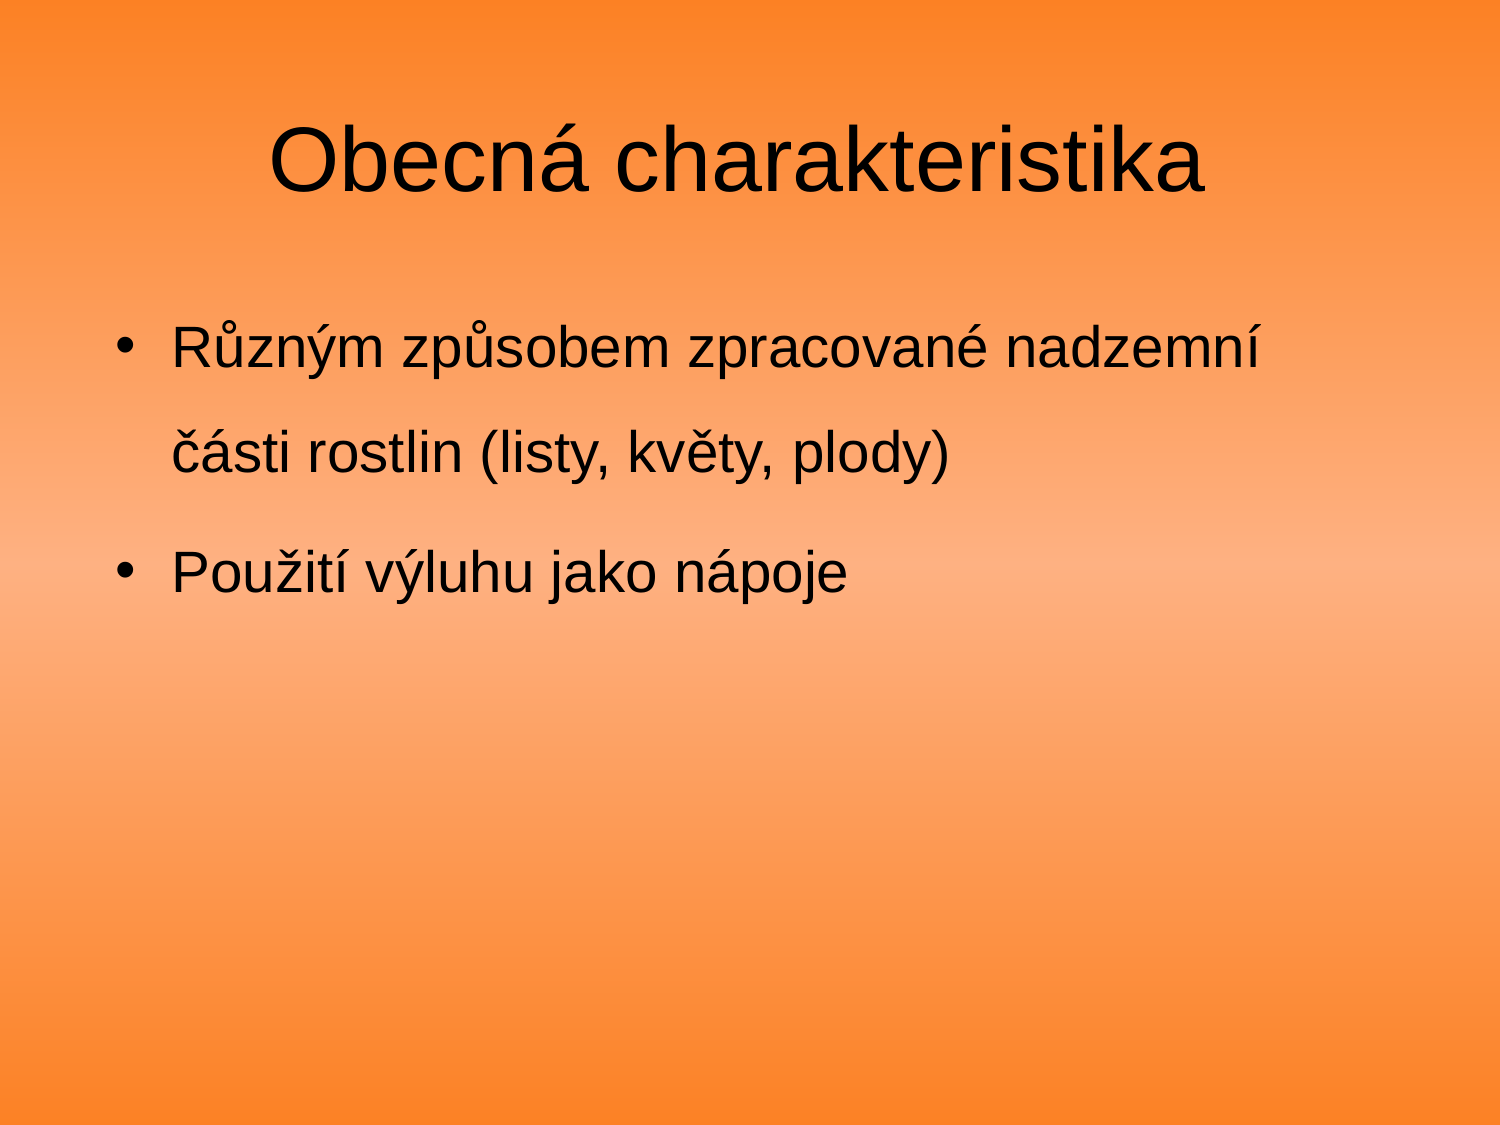

# Obecná charakteristika
Různým způsobem zpracované nadzemní části rostlin (listy, květy, plody)
Použití výluhu jako nápoje